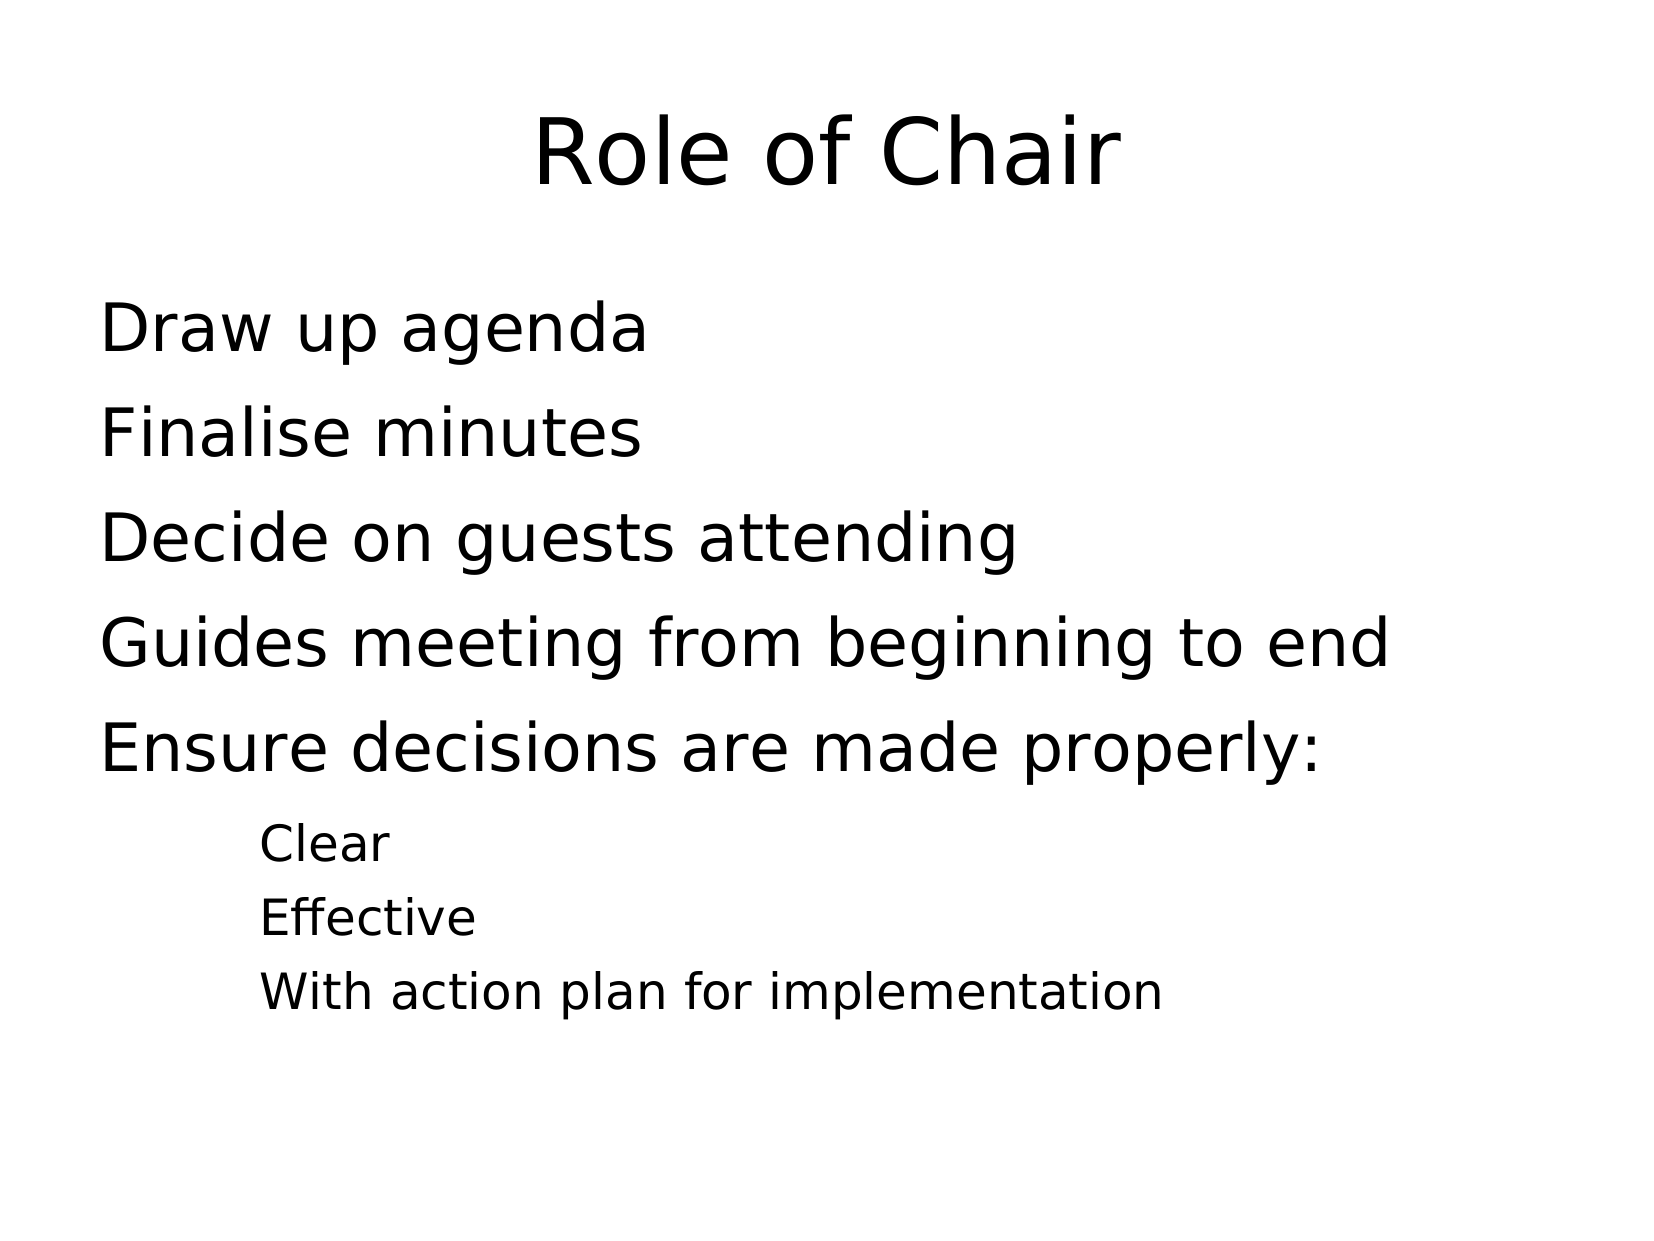

# Role of Chair
Draw up agenda
Finalise minutes
Decide on guests attending
Guides meeting from beginning to end
Ensure decisions are made properly:
Clear
Effective
With action plan for implementation